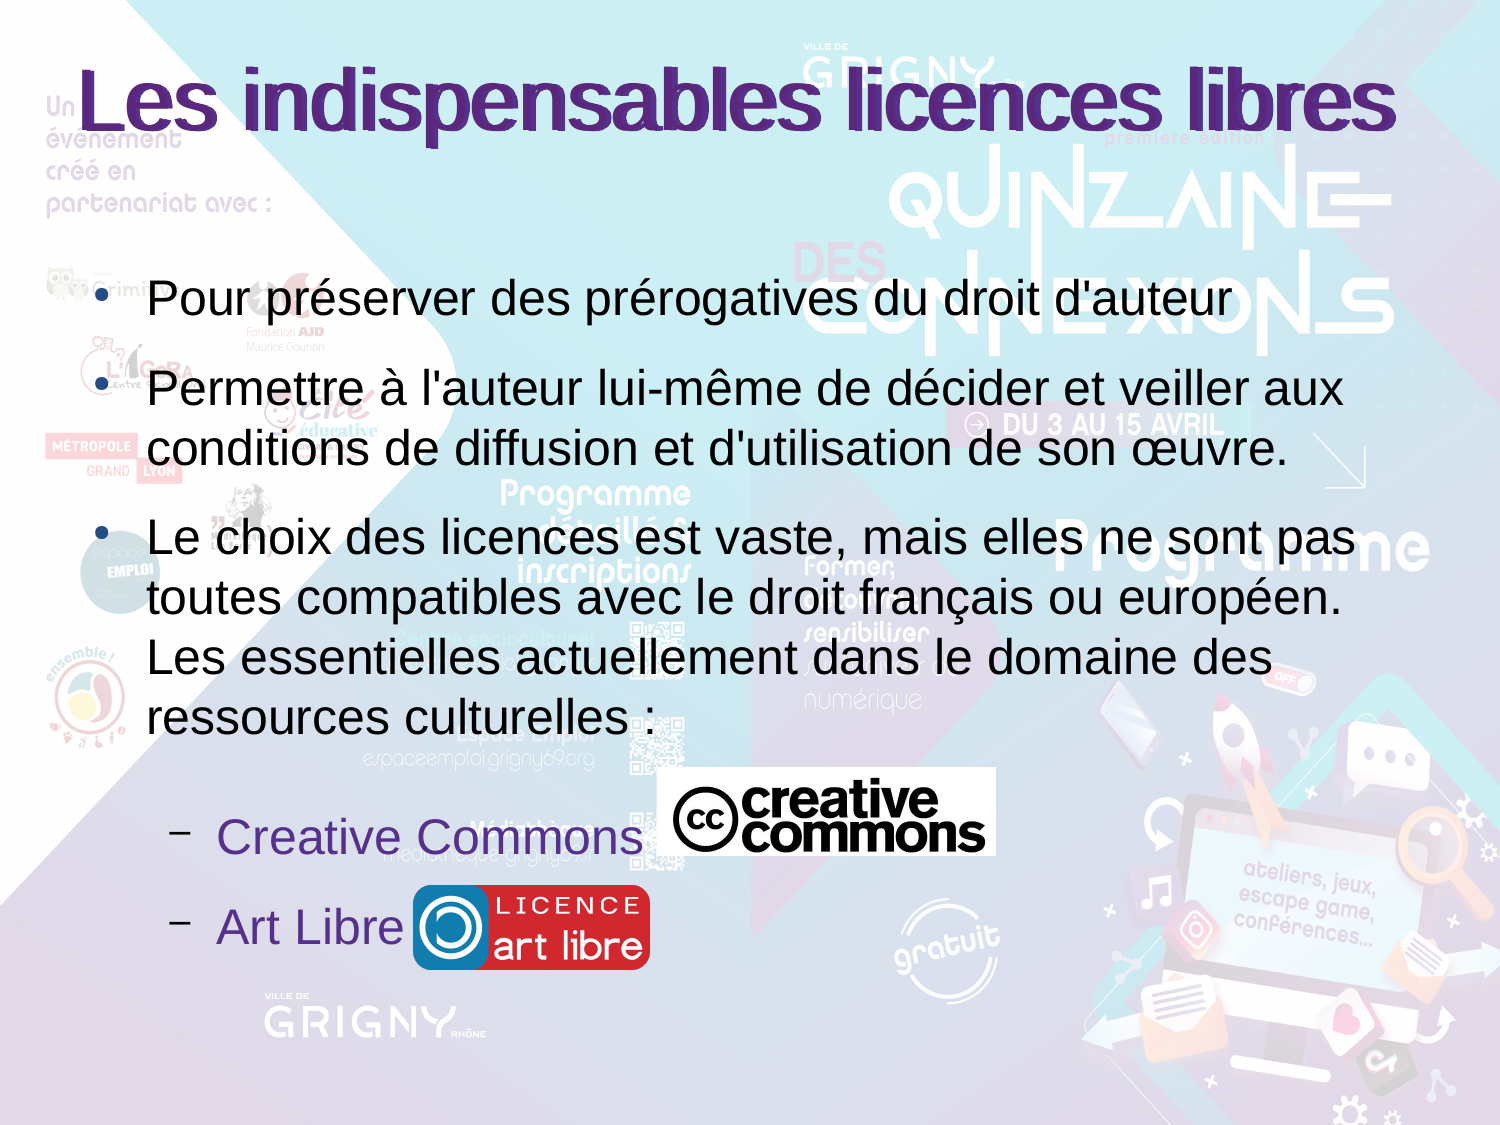

# Les indispensables licences libres
Pour préserver des prérogatives du droit d'auteur
Permettre à l'auteur lui-même de décider et veiller aux conditions de diffusion et d'utilisation de son œuvre.
Le choix des licences est vaste, mais elles ne sont pas toutes compatibles avec le droit français ou européen.
Les essentielles actuellement dans le domaine des ressources culturelles :
Creative Commons
Art Libre